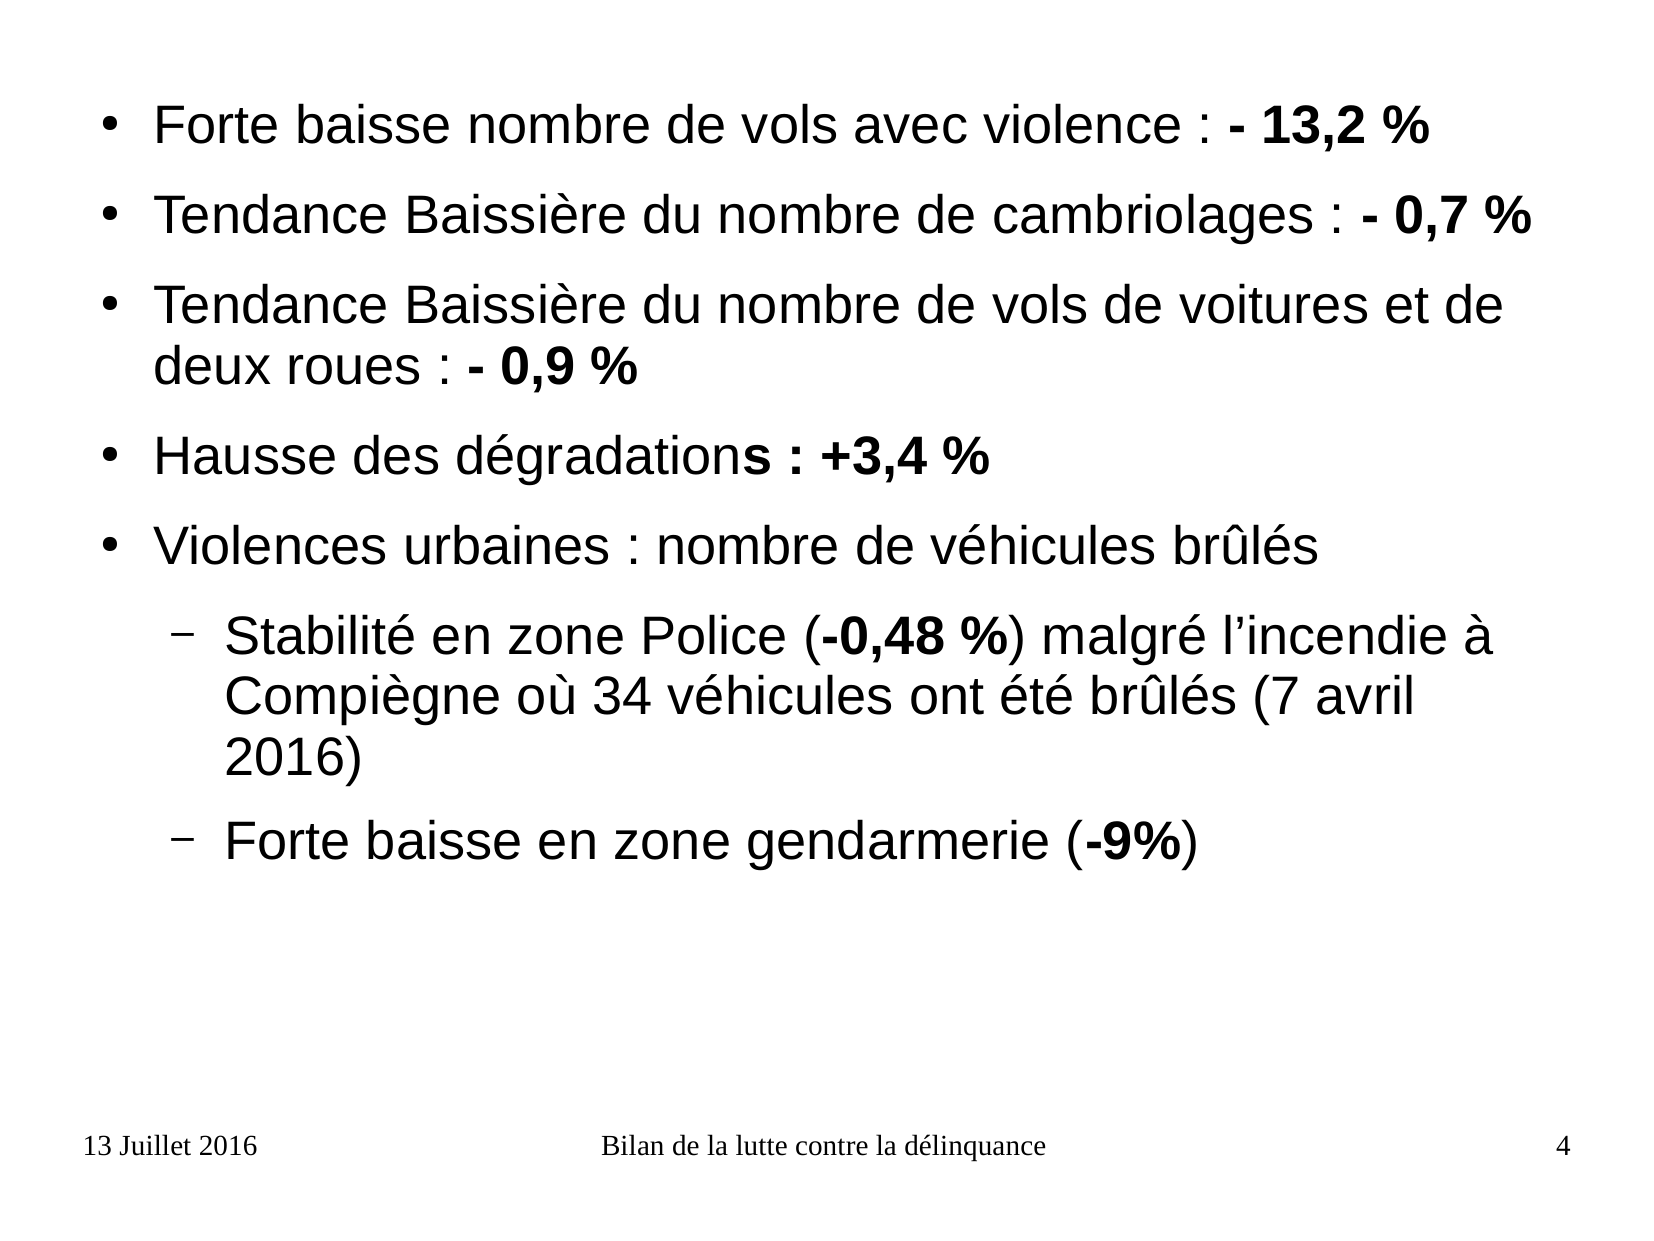

# Forte baisse nombre de vols avec violence : - 13,2 %
Tendance Baissière du nombre de cambriolages : - 0,7 %
Tendance Baissière du nombre de vols de voitures et de deux roues : - 0,9 %
Hausse des dégradations : +3,4 %
Violences urbaines : nombre de véhicules brûlés
Stabilité en zone Police (-0,48 %) malgré l’incendie à Compiègne où 34 véhicules ont été brûlés (7 avril 2016)
Forte baisse en zone gendarmerie (-9%)
13 Juillet 2016
Bilan de la lutte contre la délinquance
4